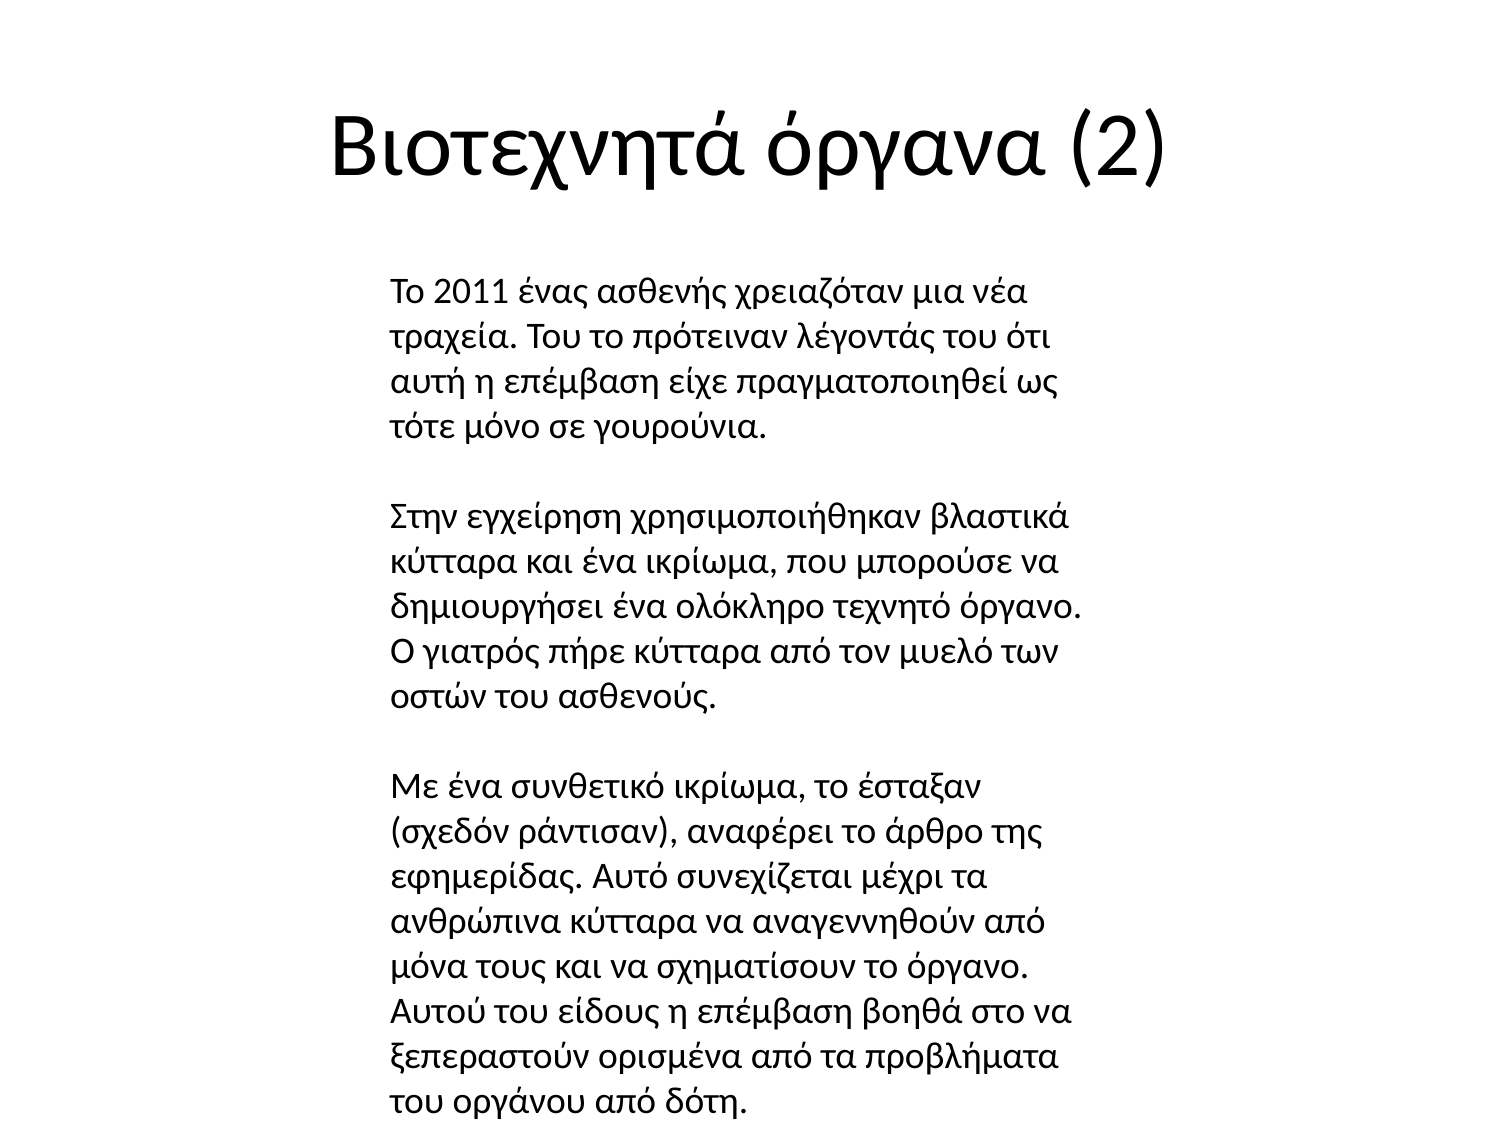

# Βιοτεχνητά όργανα (2)
Το 2011 ένας ασθενής χρειαζόταν μια νέα τραχεία. Του το πρότειναν λέγοντάς του ότι αυτή η επέμβαση είχε πραγματοποιηθεί ως τότε μόνο σε γουρούνια.
Στην εγχείρηση χρησιμοποιήθηκαν βλαστικά κύτταρα και ένα ικρίωμα, που μπορούσε να δημιουργήσει ένα ολόκληρο τεχνητό όργανο. Ο γιατρός πήρε κύτταρα από τον μυελό των οστών του ασθενούς.
Με ένα συνθετικό ικρίωμα, το έσταξαν (σχεδόν ράντισαν), αναφέρει το άρθρο της εφημερίδας. Αυτό συνεχίζεται μέχρι τα ανθρώπινα κύτταρα να αναγεννηθούν από μόνα τους και να σχηματίσουν το όργανο. Αυτού του είδους η επέμβαση βοηθά στο να ξεπεραστούν ορισμένα από τα προβλήματα του οργάνου από δότη.